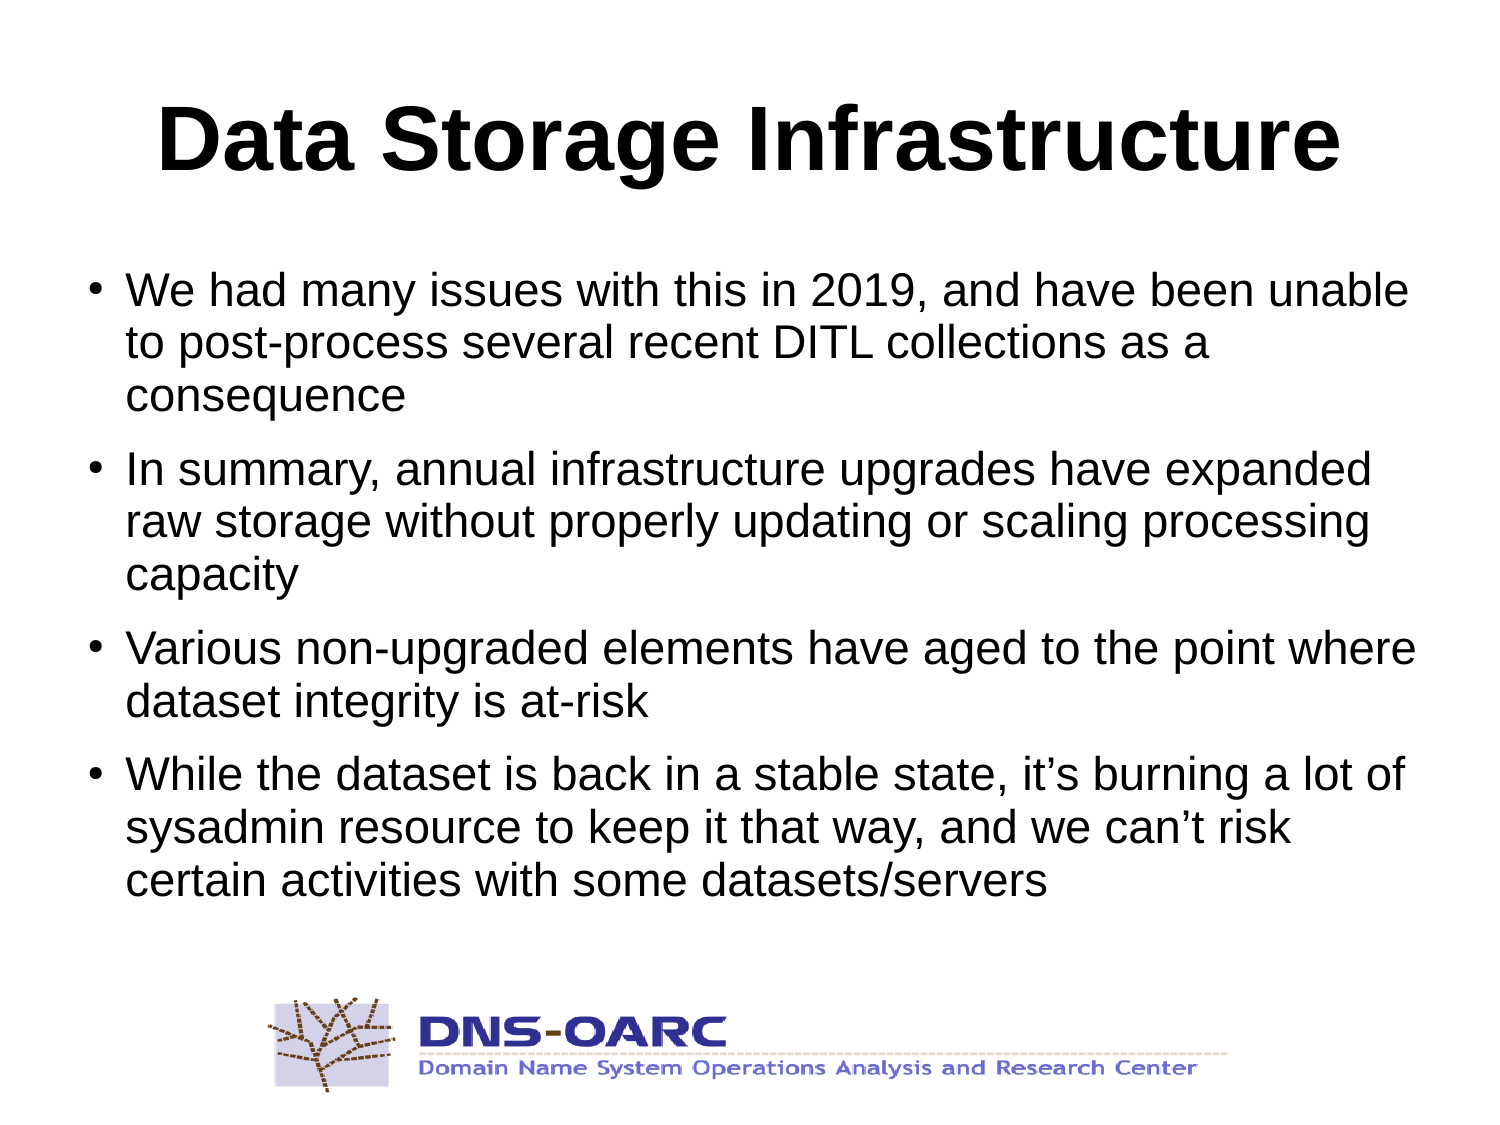

# Data Storage Infrastructure
We had many issues with this in 2019, and have been unable to post-process several recent DITL collections as a consequence
In summary, annual infrastructure upgrades have expanded raw storage without properly updating or scaling processing capacity
Various non-upgraded elements have aged to the point where dataset integrity is at-risk
While the dataset is back in a stable state, it’s burning a lot of sysadmin resource to keep it that way, and we can’t risk certain activities with some datasets/servers